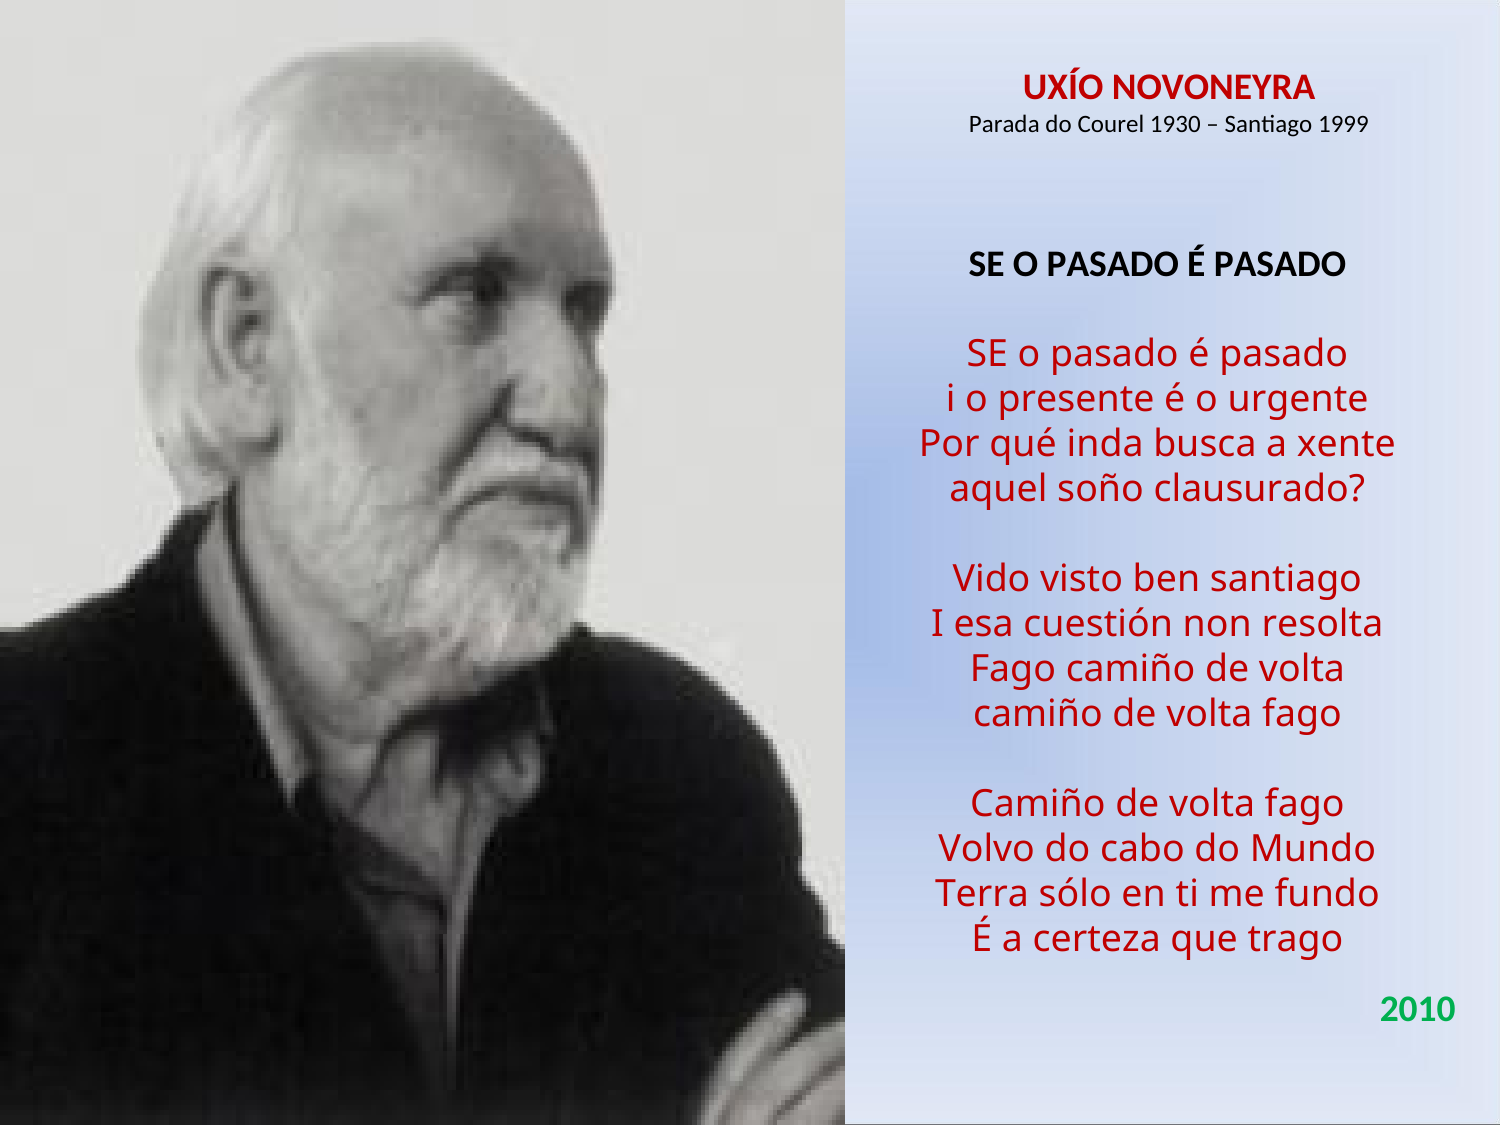

UXÍO NOVONEYRA
Parada do Courel 1930 – Santiago 1999
SE O PASADO É PASADO
SE o pasado é pasado
i o presente é o urgente
Por qué inda busca a xente
aquel soño clausurado?
Vido visto ben santiago
I esa cuestión non resolta
Fago camiño de volta
camiño de volta fago
Camiño de volta fago
Volvo do cabo do Mundo
Terra sólo en ti me fundo
É a certeza que trago
2010